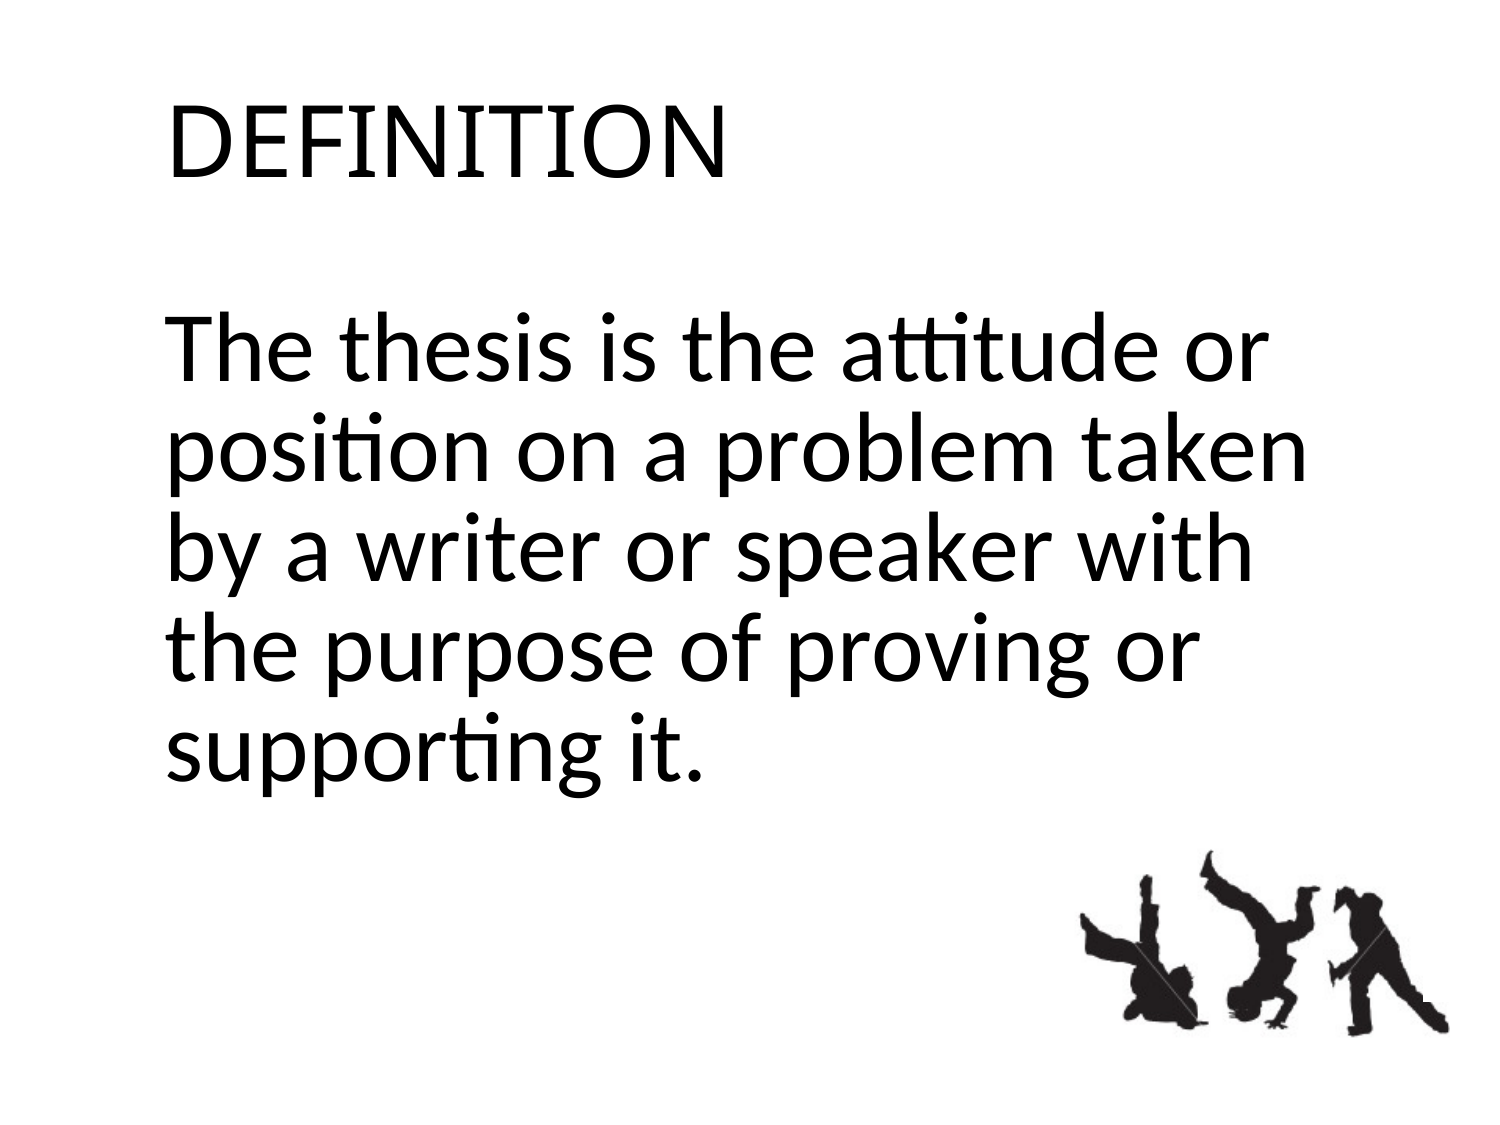

DEFINITION
The thesis is the attitude or position on a problem taken by a writer or speaker with the purpose of proving or supporting it.